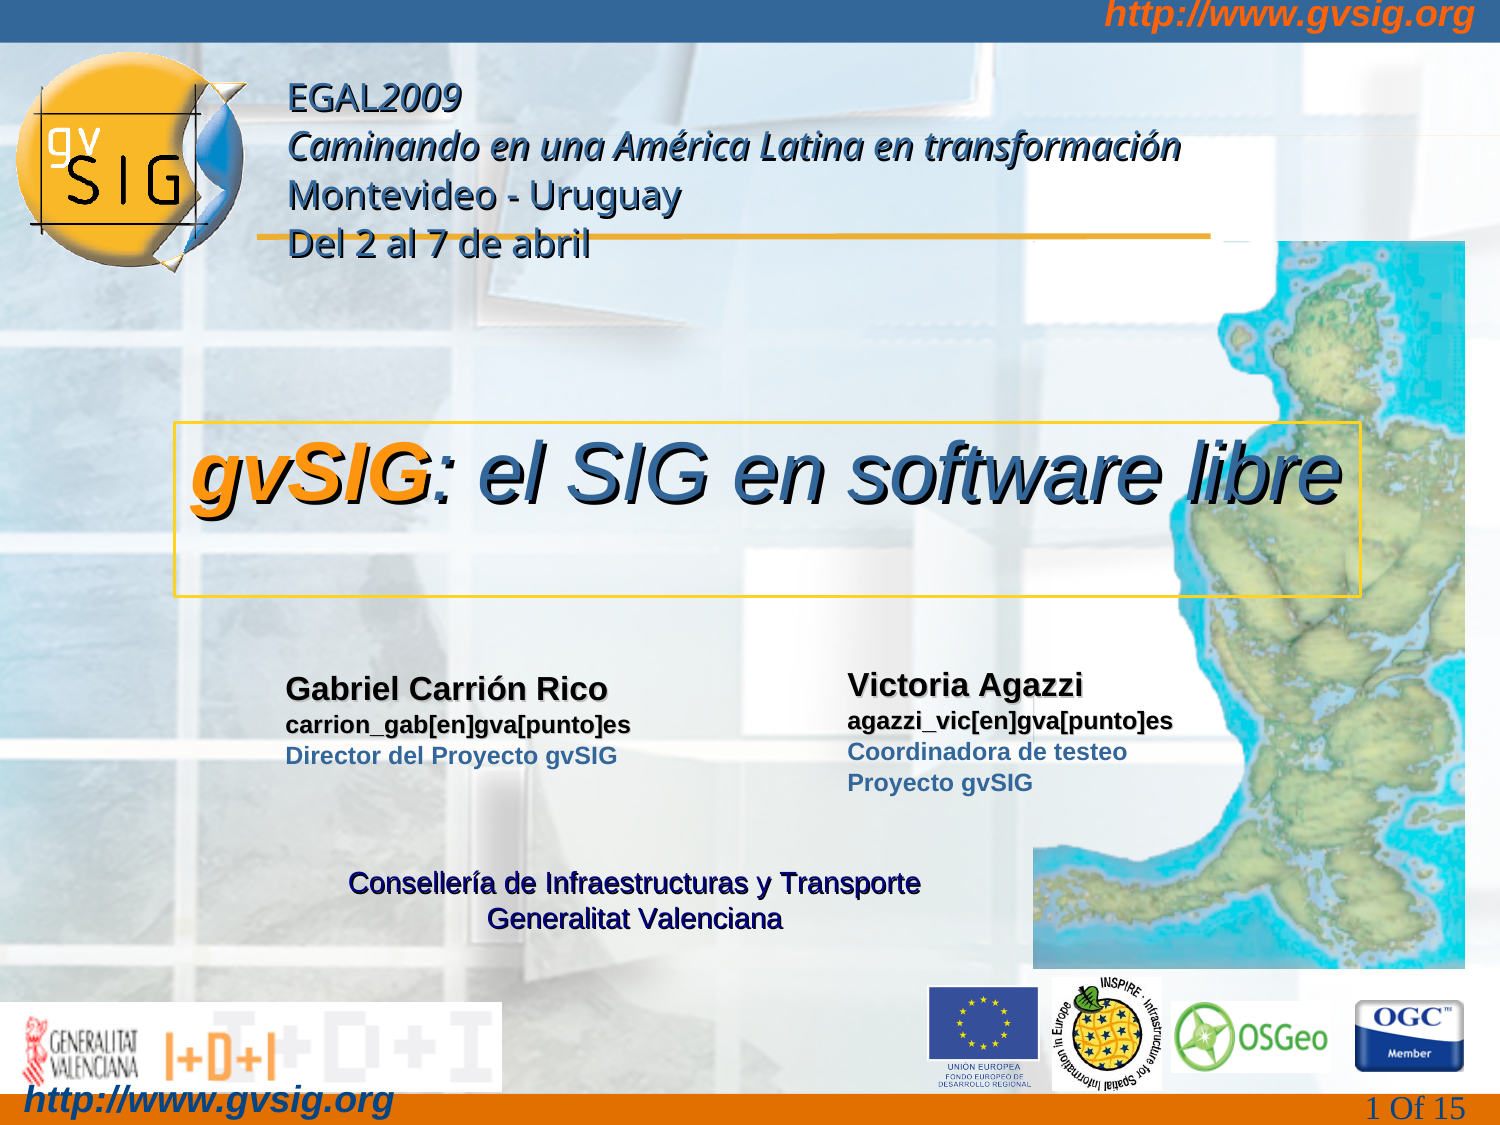

EGAL2009
Caminando en una América Latina en transformación
Montevideo - Uruguay
Del 2 al 7 de abril
gvSIG: el SIG en software libre
Gabriel Carrión Rico
carrion_gab[en]gva[punto]es
Director del Proyecto gvSIG
Victoria Agazzi
agazzi_vic[en]gva[punto]es
Coordinadora de testeo
Proyecto gvSIG
Consellería de Infraestructuras y Transporte
Generalitat Valenciana
1